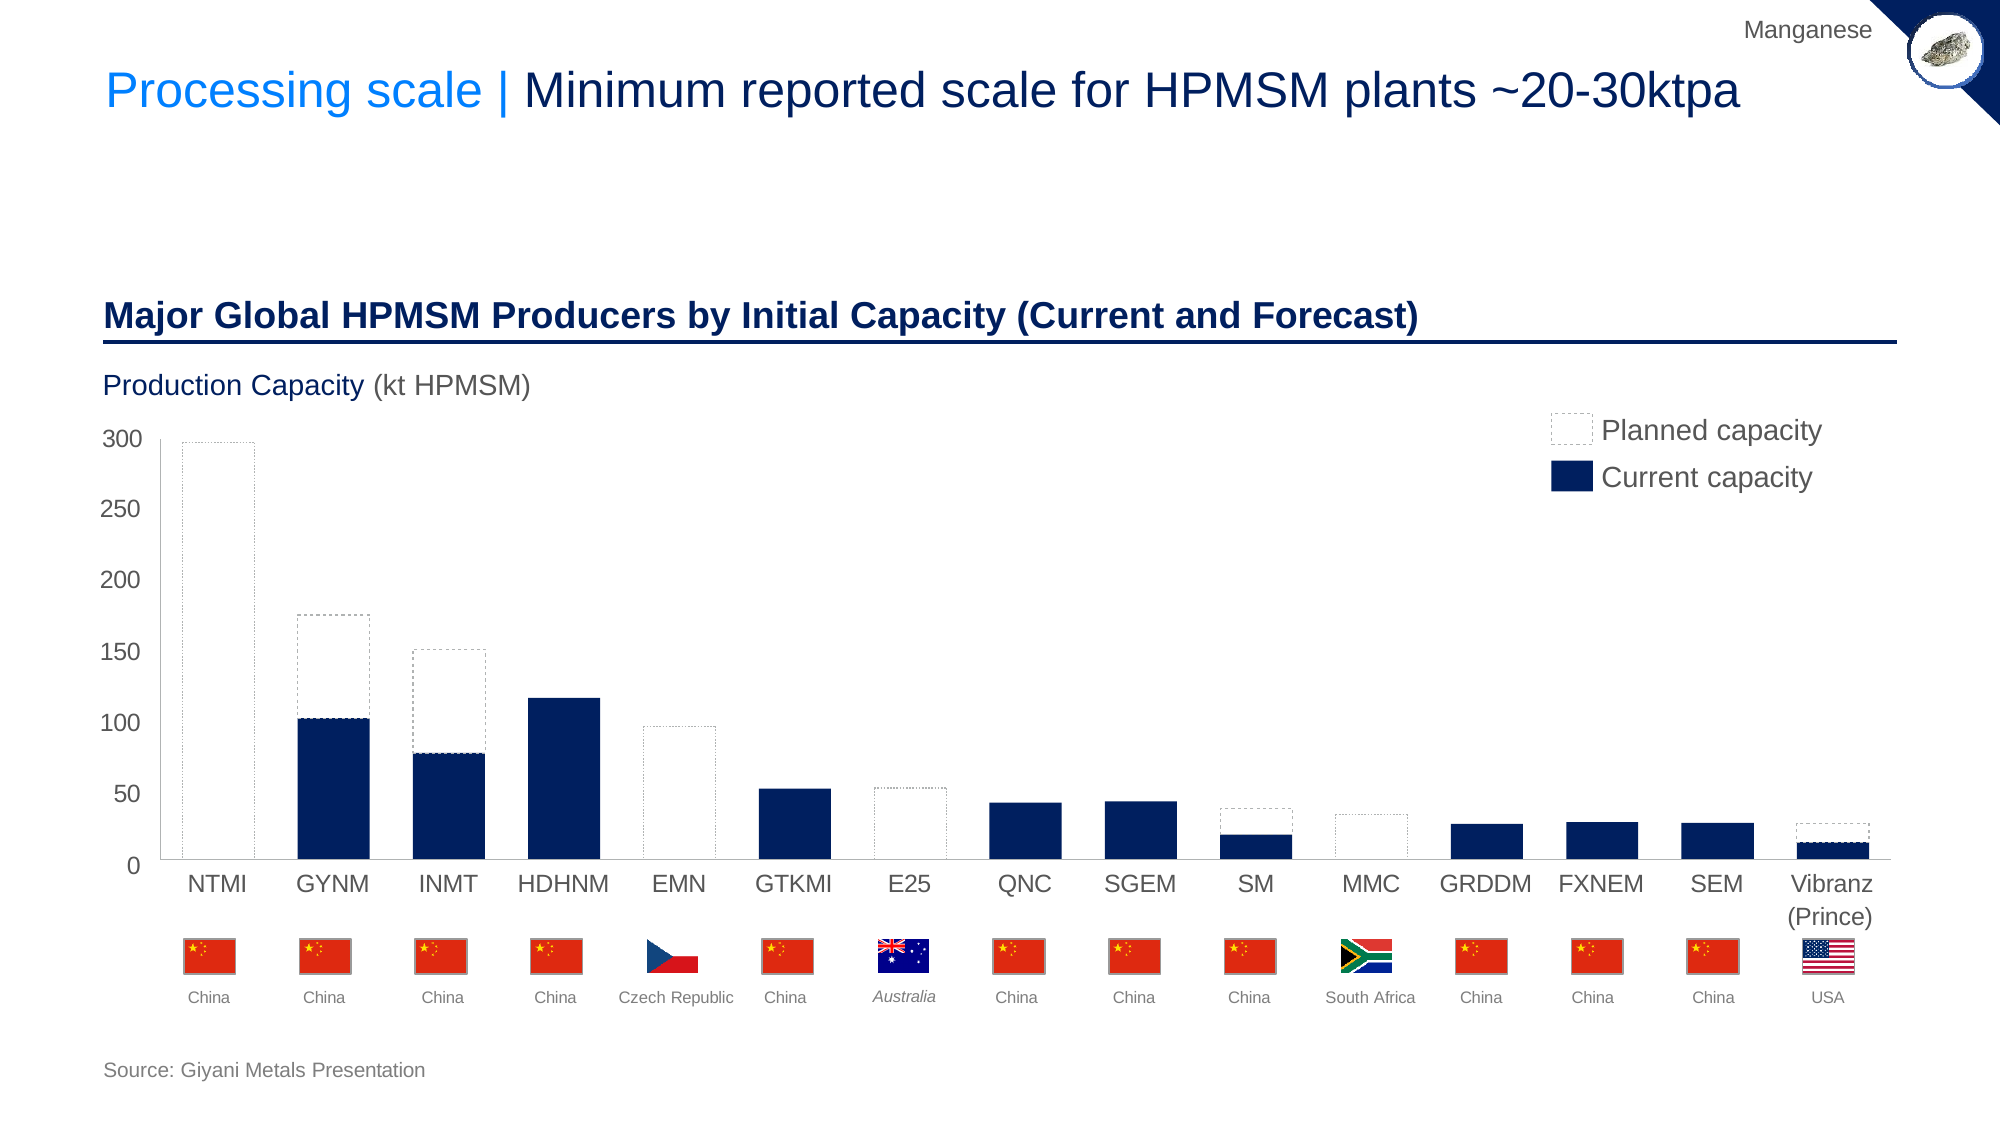

Manganese
# Processing scale | Minimum reported scale for HPMSM plants ~20-30ktpa
Major Global HPMSM Producers by Initial Capacity (Current and Forecast)
Production Capacity (kt HPMSM)
Planned capacity
300
Current capacity
250
200
150
100
50
0
MMC	GRDDM	FXNEM	SEM	Vibranz
(Prince)
NTMI
GYNM
INMT
HDHNM
EMN	GTKMI
E25
QNC
SGEM
SM
Australia
China
China
China
China
Czech Republic
China
China
China
China
South Africa
China
China
China
USA
Source: Giyani Metals Presentation